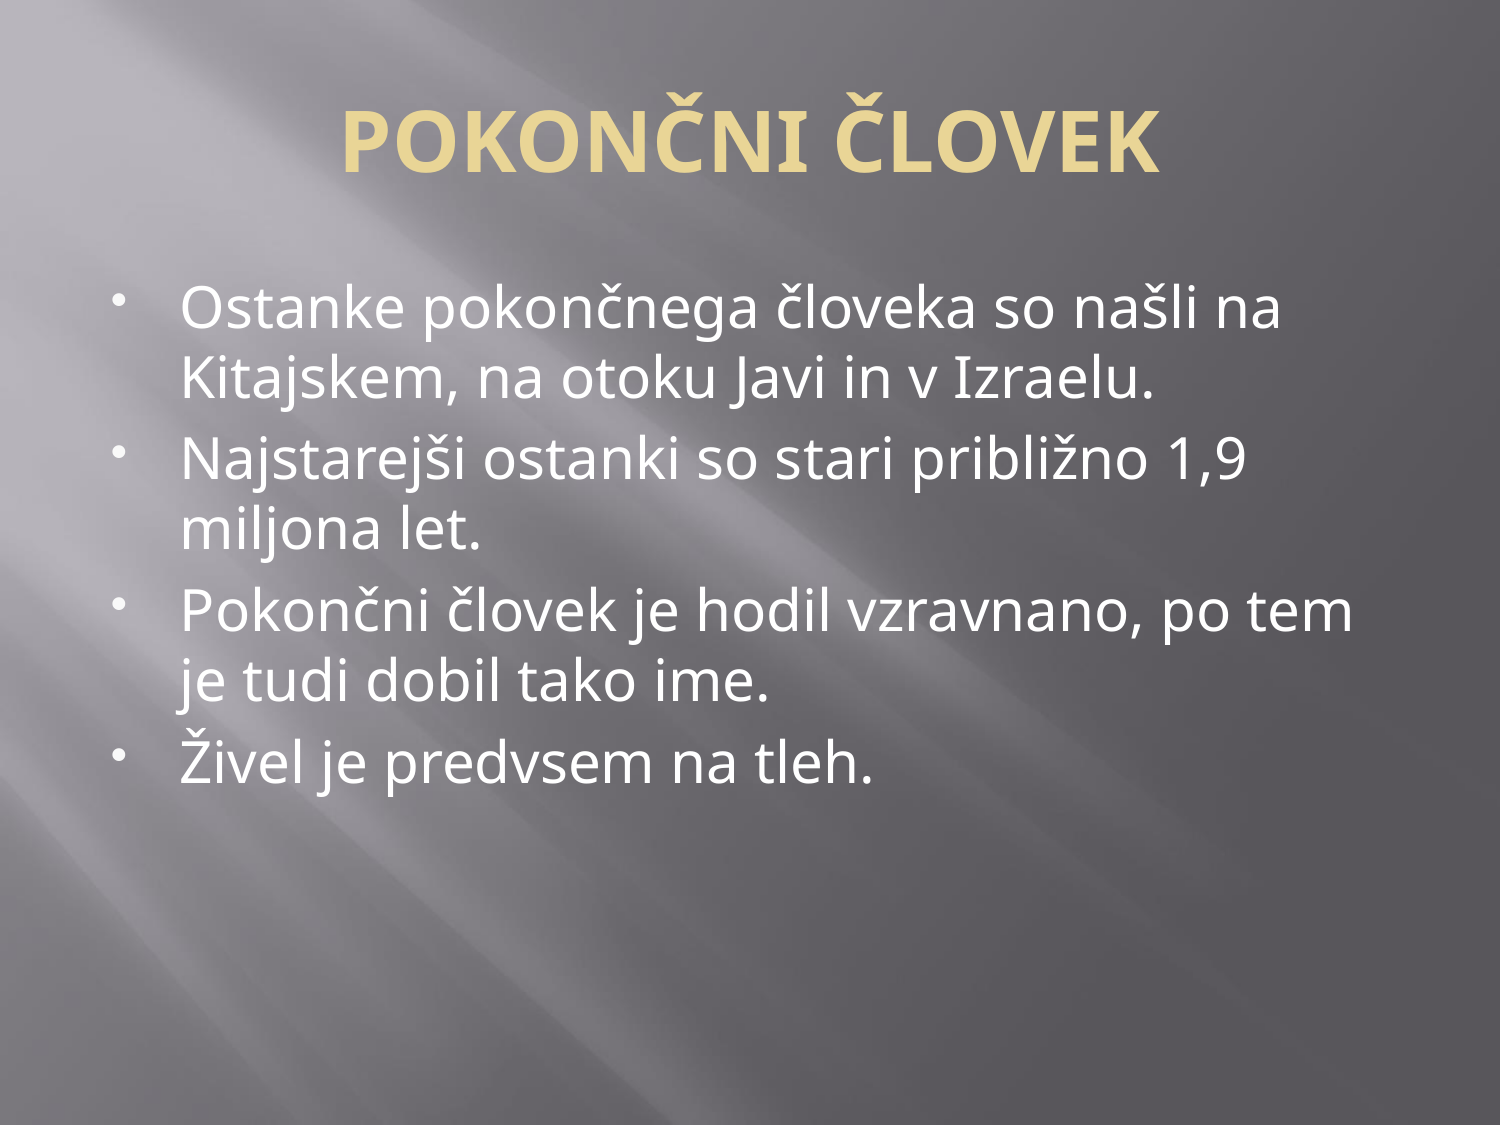

# POKONČNI ČLOVEK
Ostanke pokončnega človeka so našli na Kitajskem, na otoku Javi in v Izraelu.
Najstarejši ostanki so stari približno 1,9 miljona let.
Pokončni človek je hodil vzravnano, po tem je tudi dobil tako ime.
Živel je predvsem na tleh.